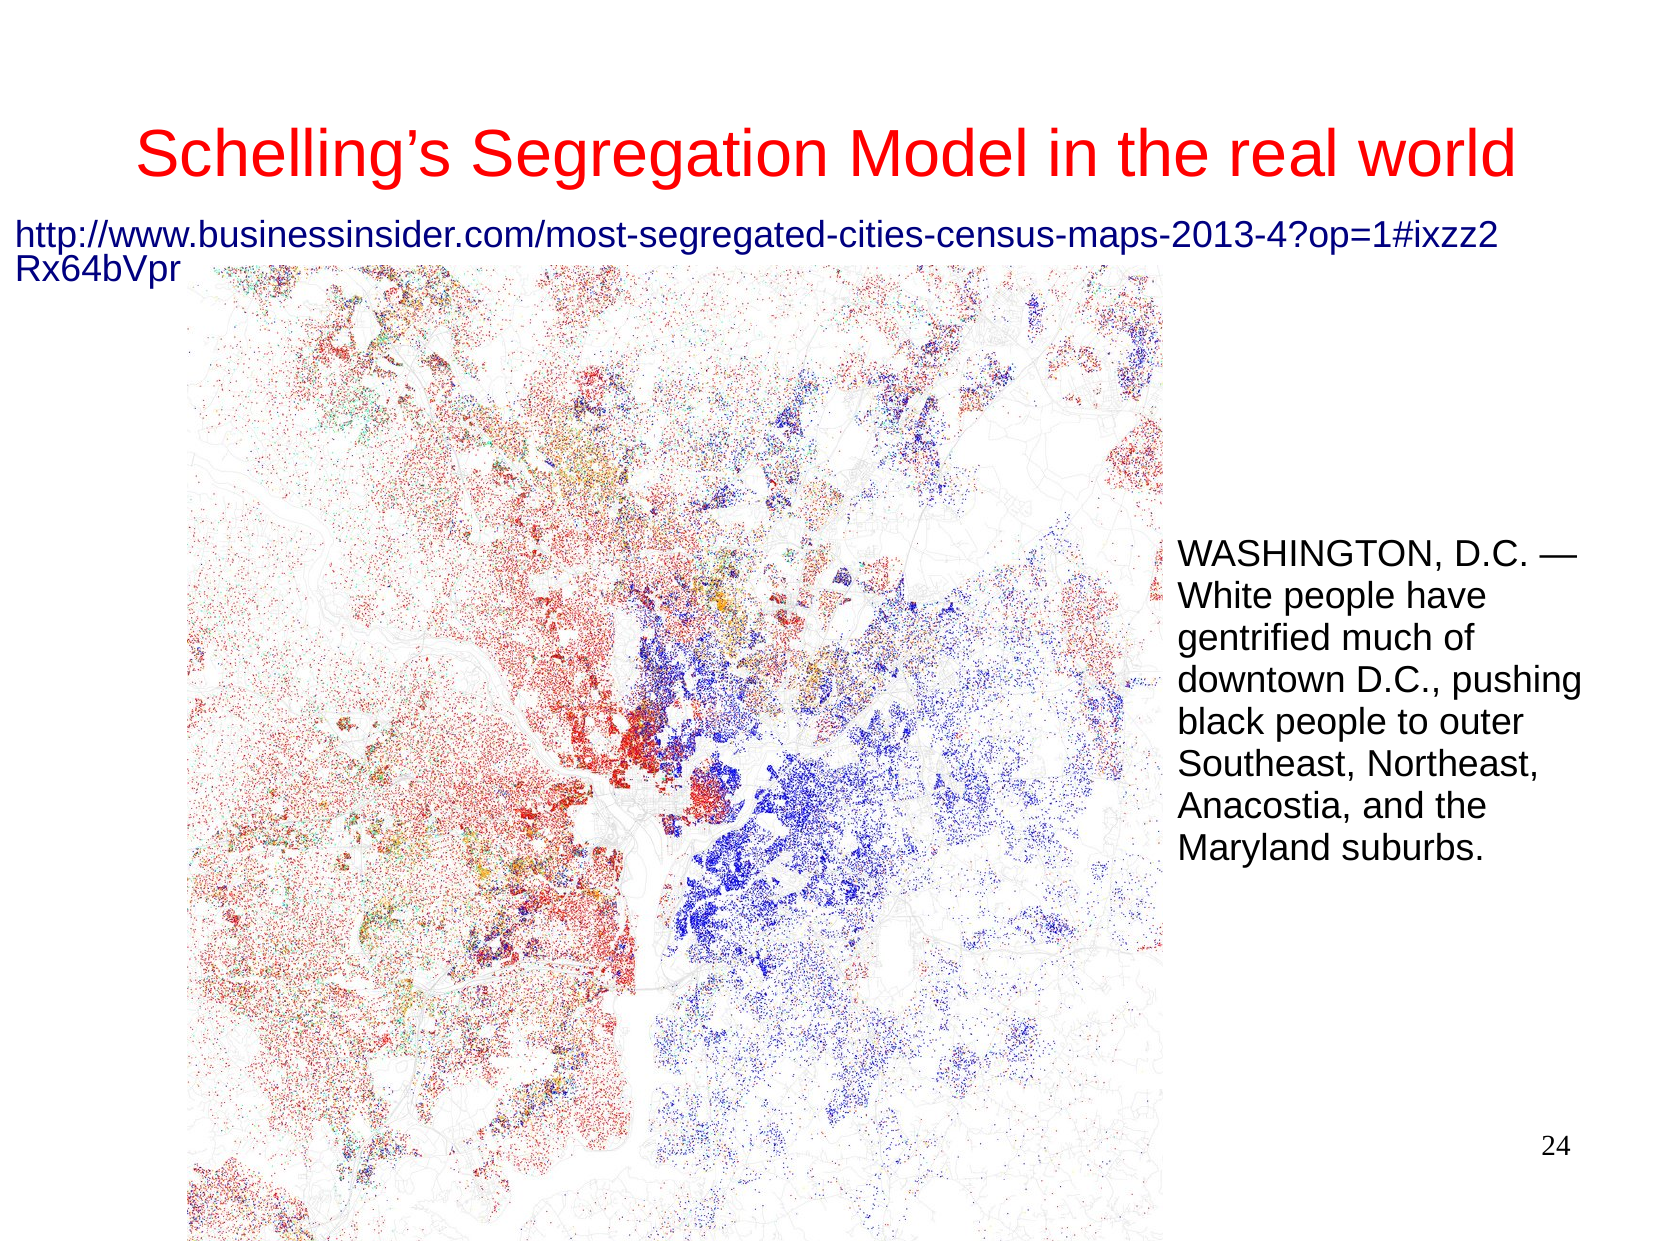

# Schelling’s Segregation Model in the real world
http://www.businessinsider.com/most-segregated-cities-census-maps-2013-4?op=1#ixzz2Rx64bVpr
WASHINGTON, D.C. — White people have gentrified much of downtown D.C., pushing black people to outer Southeast, Northeast, Anacostia, and the Maryland suburbs.
Complex Systems
24